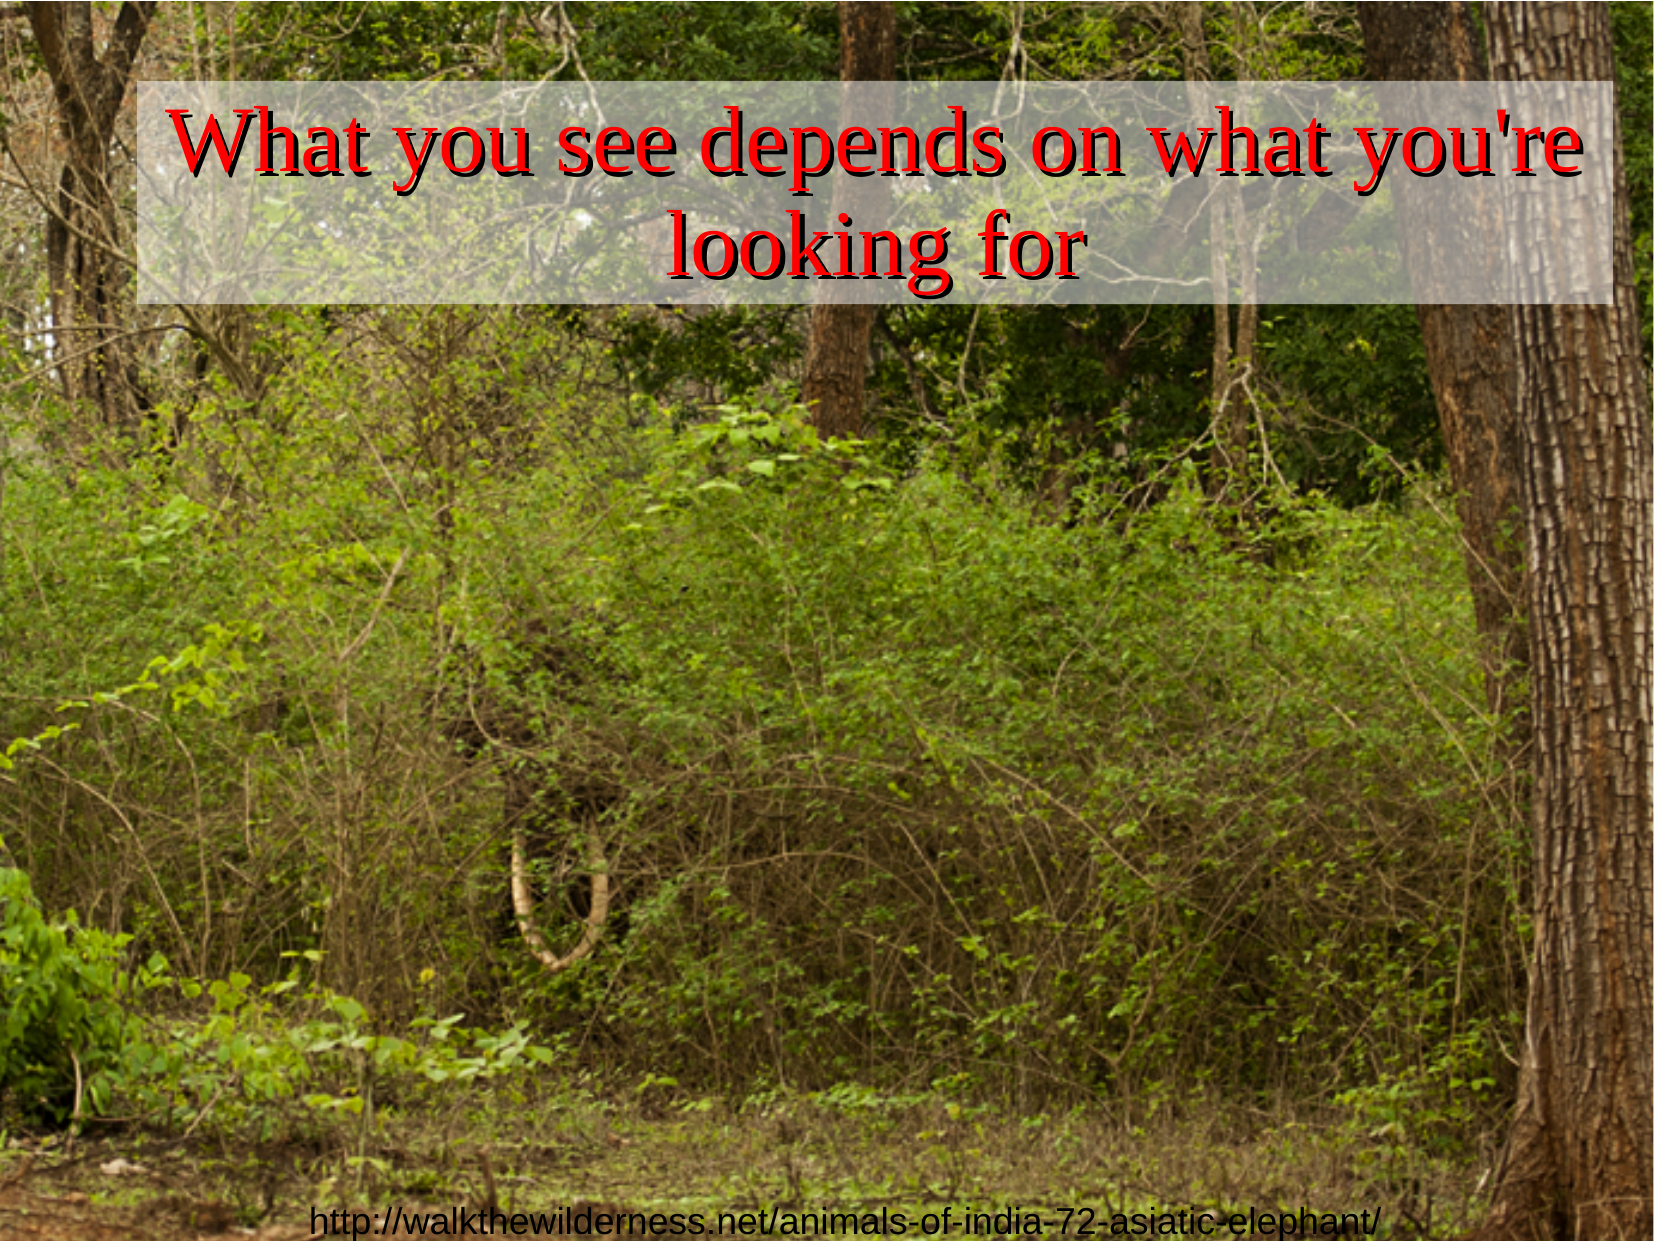

What you see depends on what you're looking for
http://walkthewilderness.net/animals-of-india-72-asiatic-elephant/